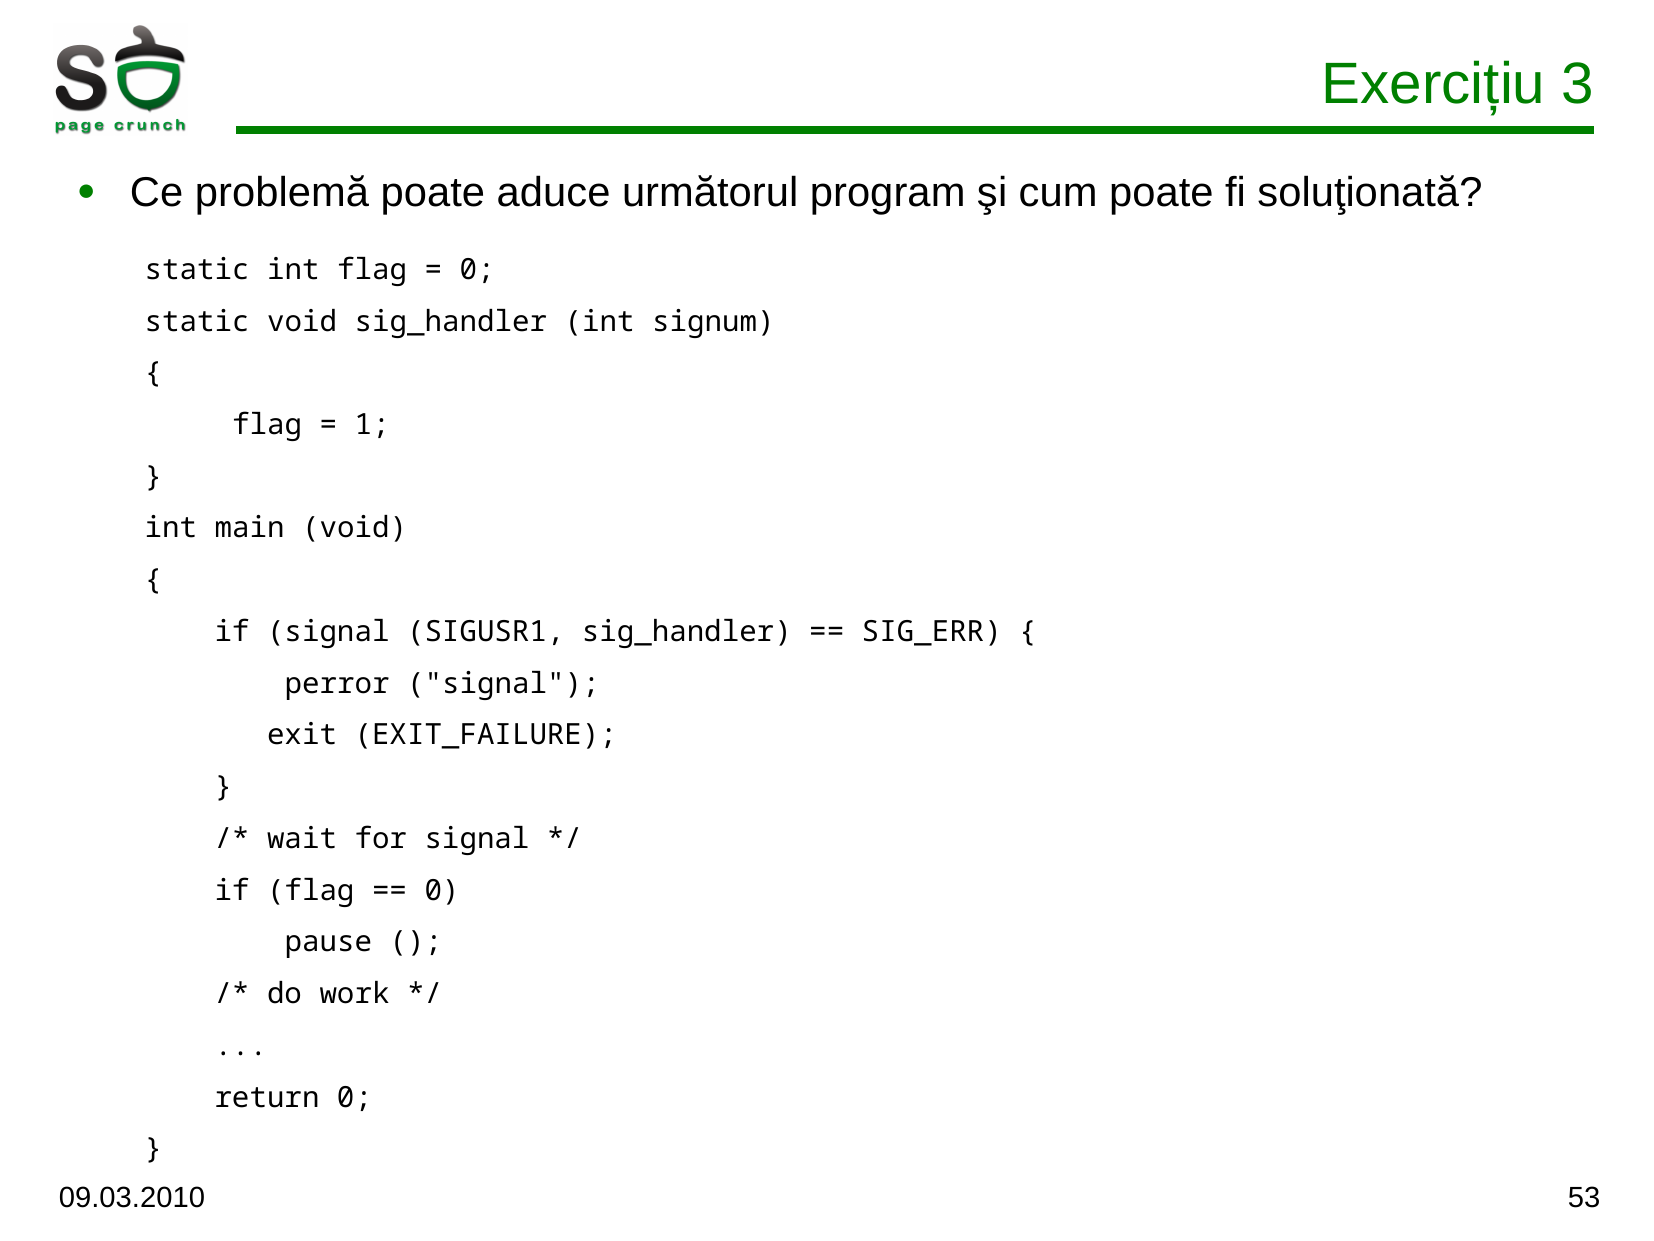

# Exercițiu 3
Ce problemă poate aduce următorul program şi cum poate fi soluţionată?
static int flag = 0;
static void sig_handler (int signum)
{
 flag = 1;
}
int main (void)
{
 if (signal (SIGUSR1, sig_handler) == SIG_ERR) {
 perror ("signal");
 exit (EXIT_FAILURE);
 }
 /* wait for signal */
 if (flag == 0)
 pause ();
 /* do work */
 ...
 return 0;
}
09.03.2010
53